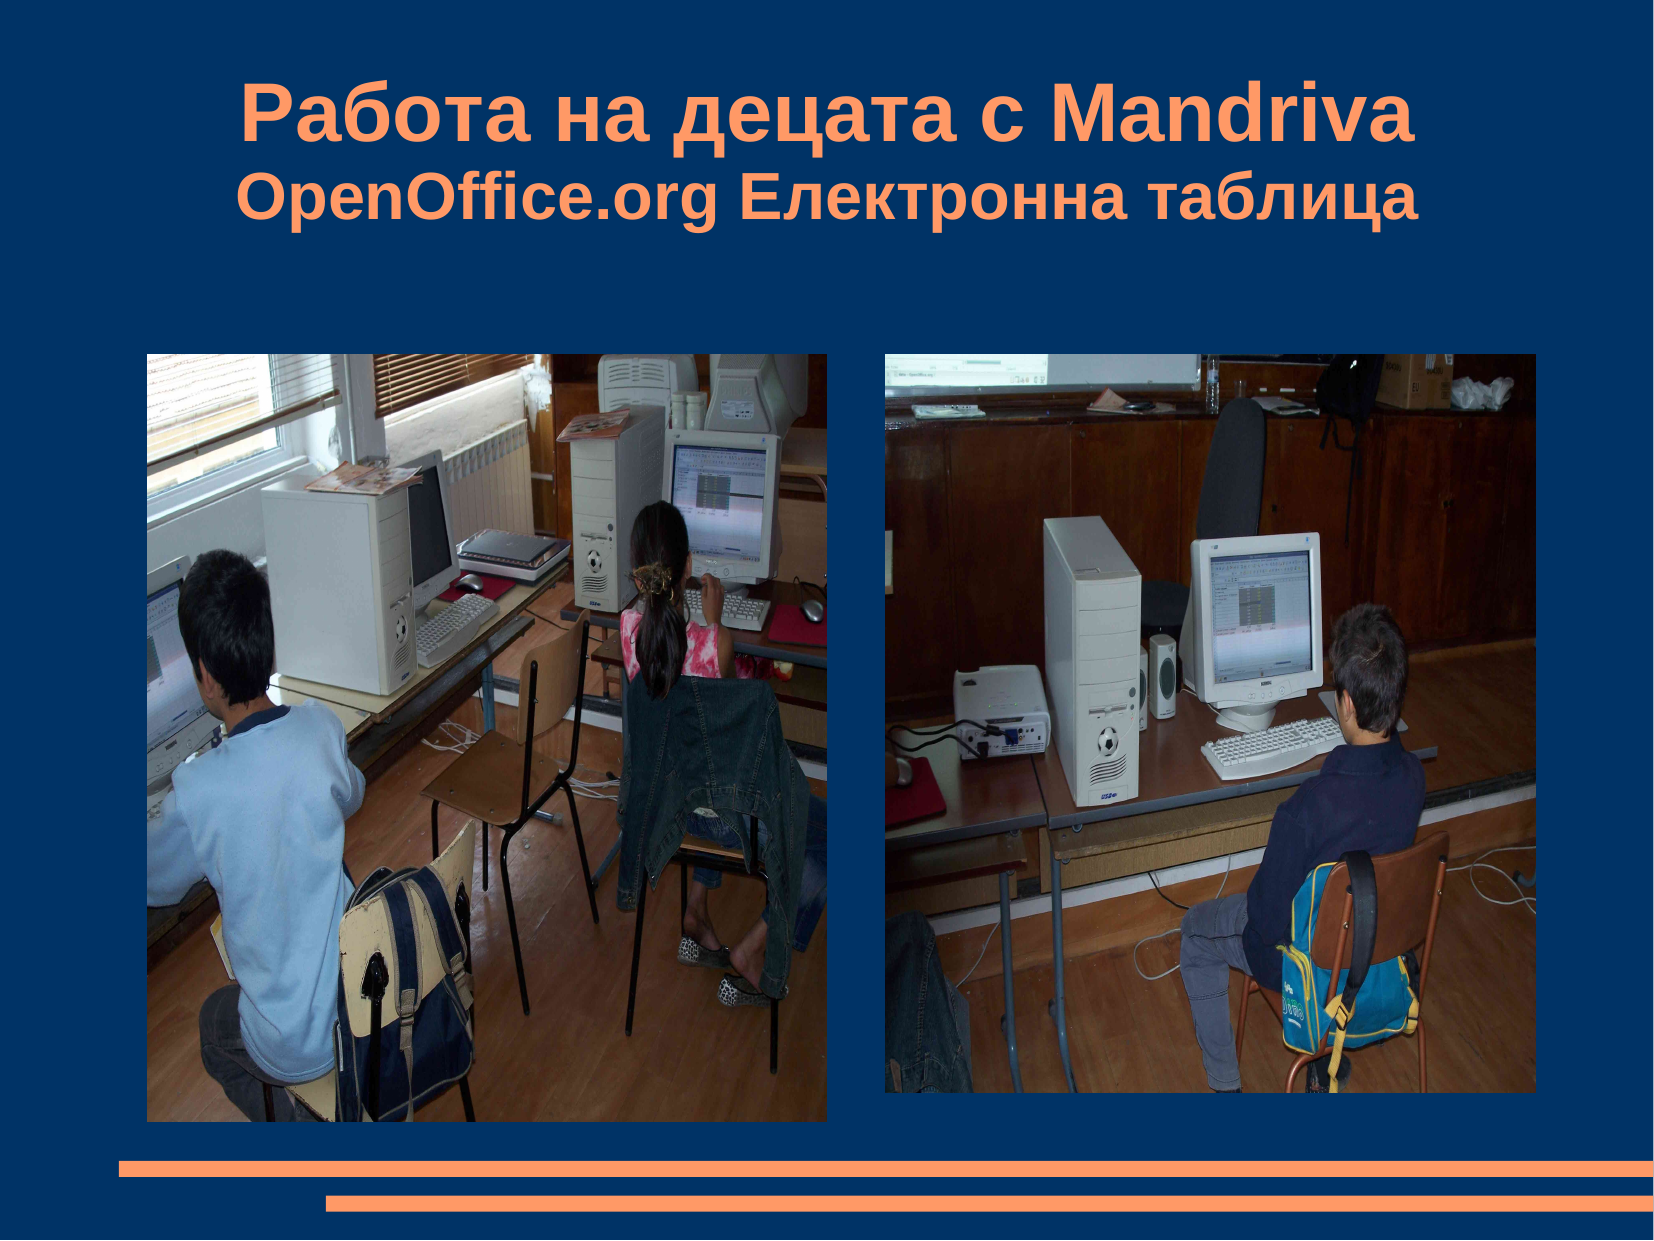

# Работа на децата с Mandriva OpenOffice.org Електронна таблица